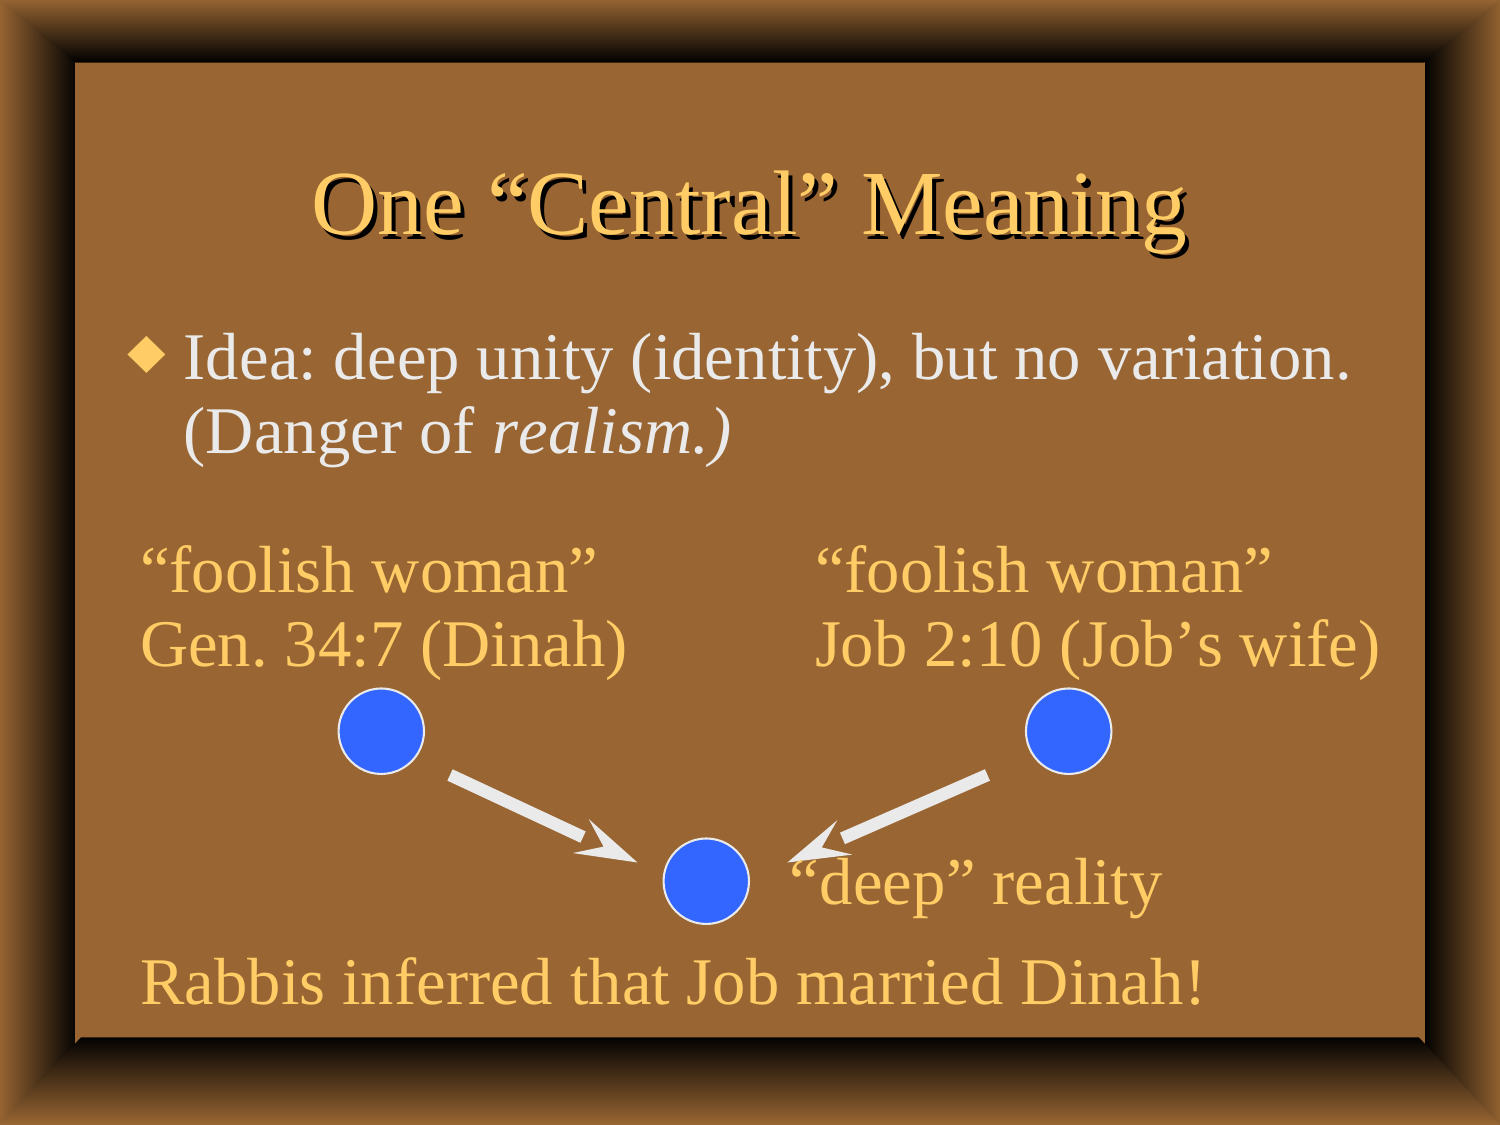

# One “Central” Meaning
Idea: deep unity (identity), but no variation. (Danger of realism.)
“foolish woman”
Gen. 34:7 (Dinah)
“foolish woman”
Job 2:10 (Job’s wife)
“deep” reality
Rabbis inferred that Job married Dinah!